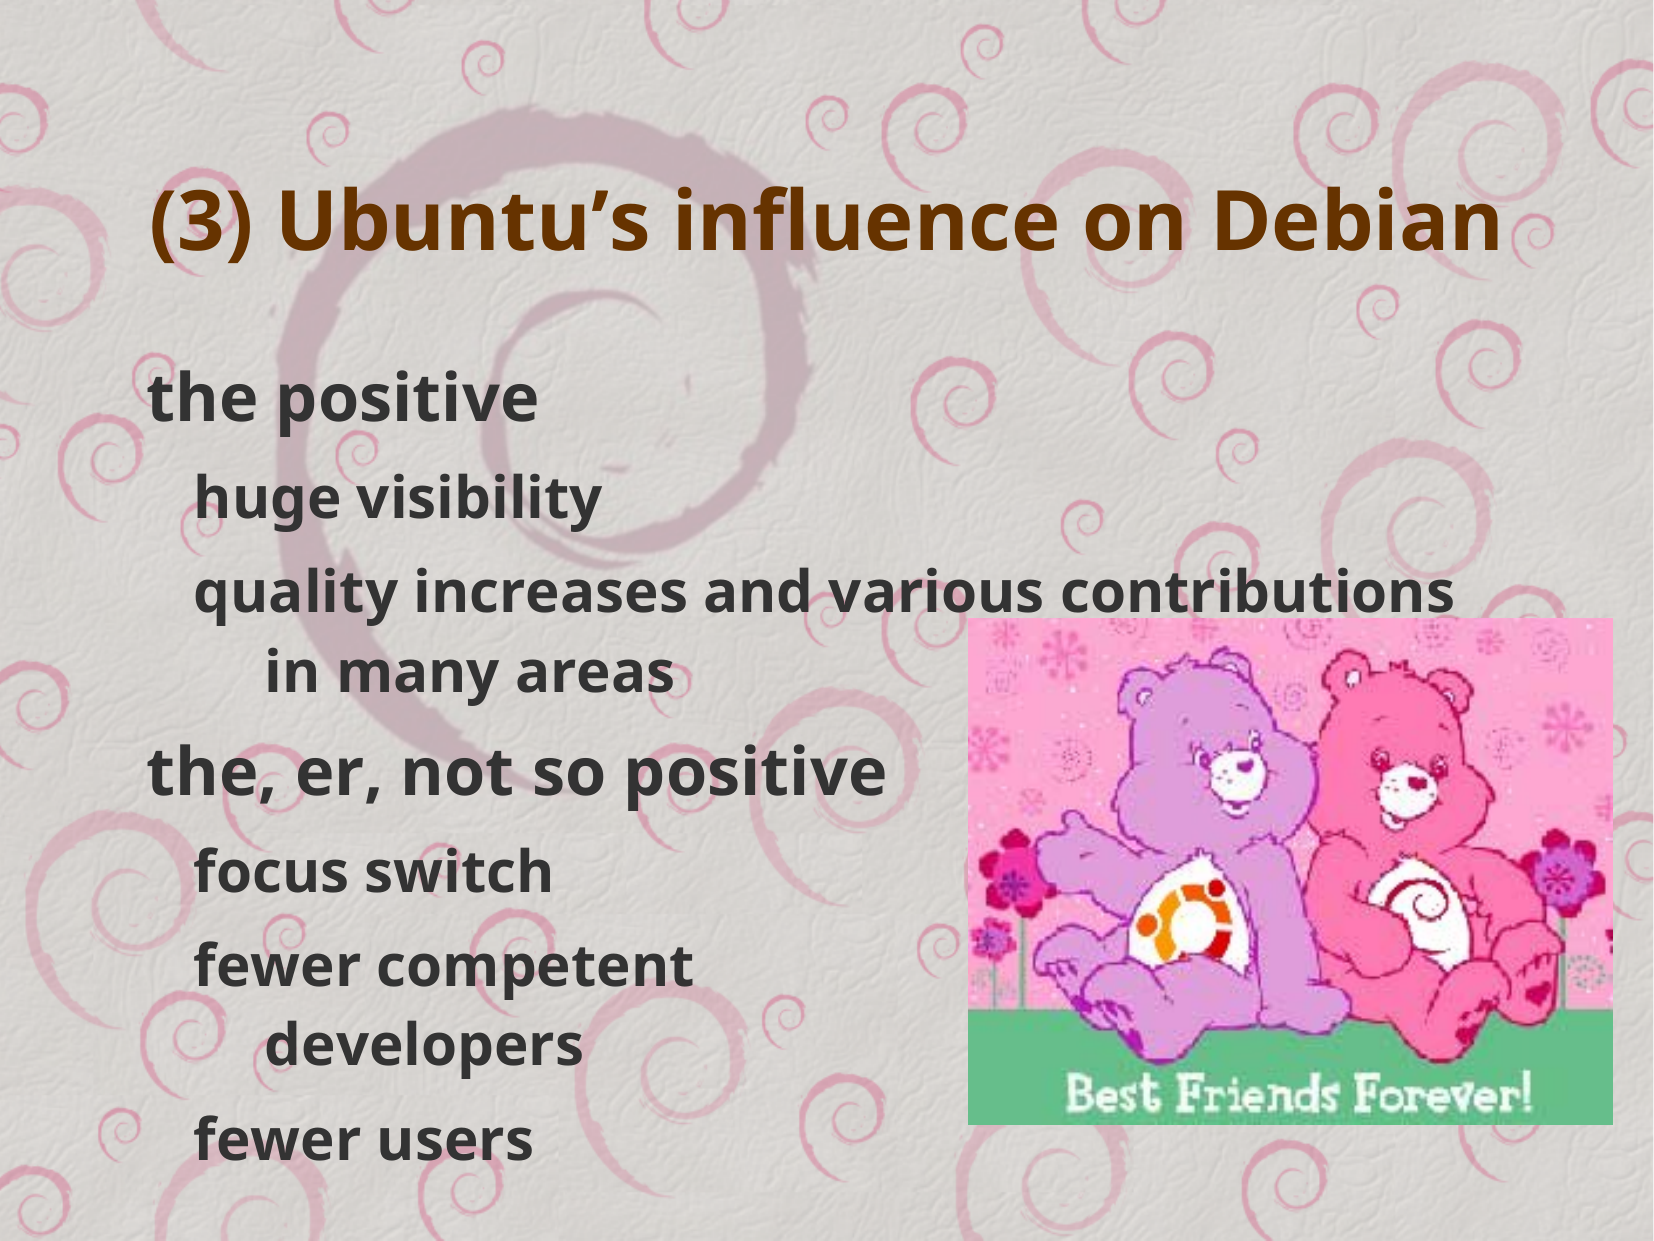

# (3) Ubuntu’s influence on Debian
the positive
huge visibility
quality increases and various contributions in many areas
the, er, not so positive
focus switch
fewer competent
developers
fewer users